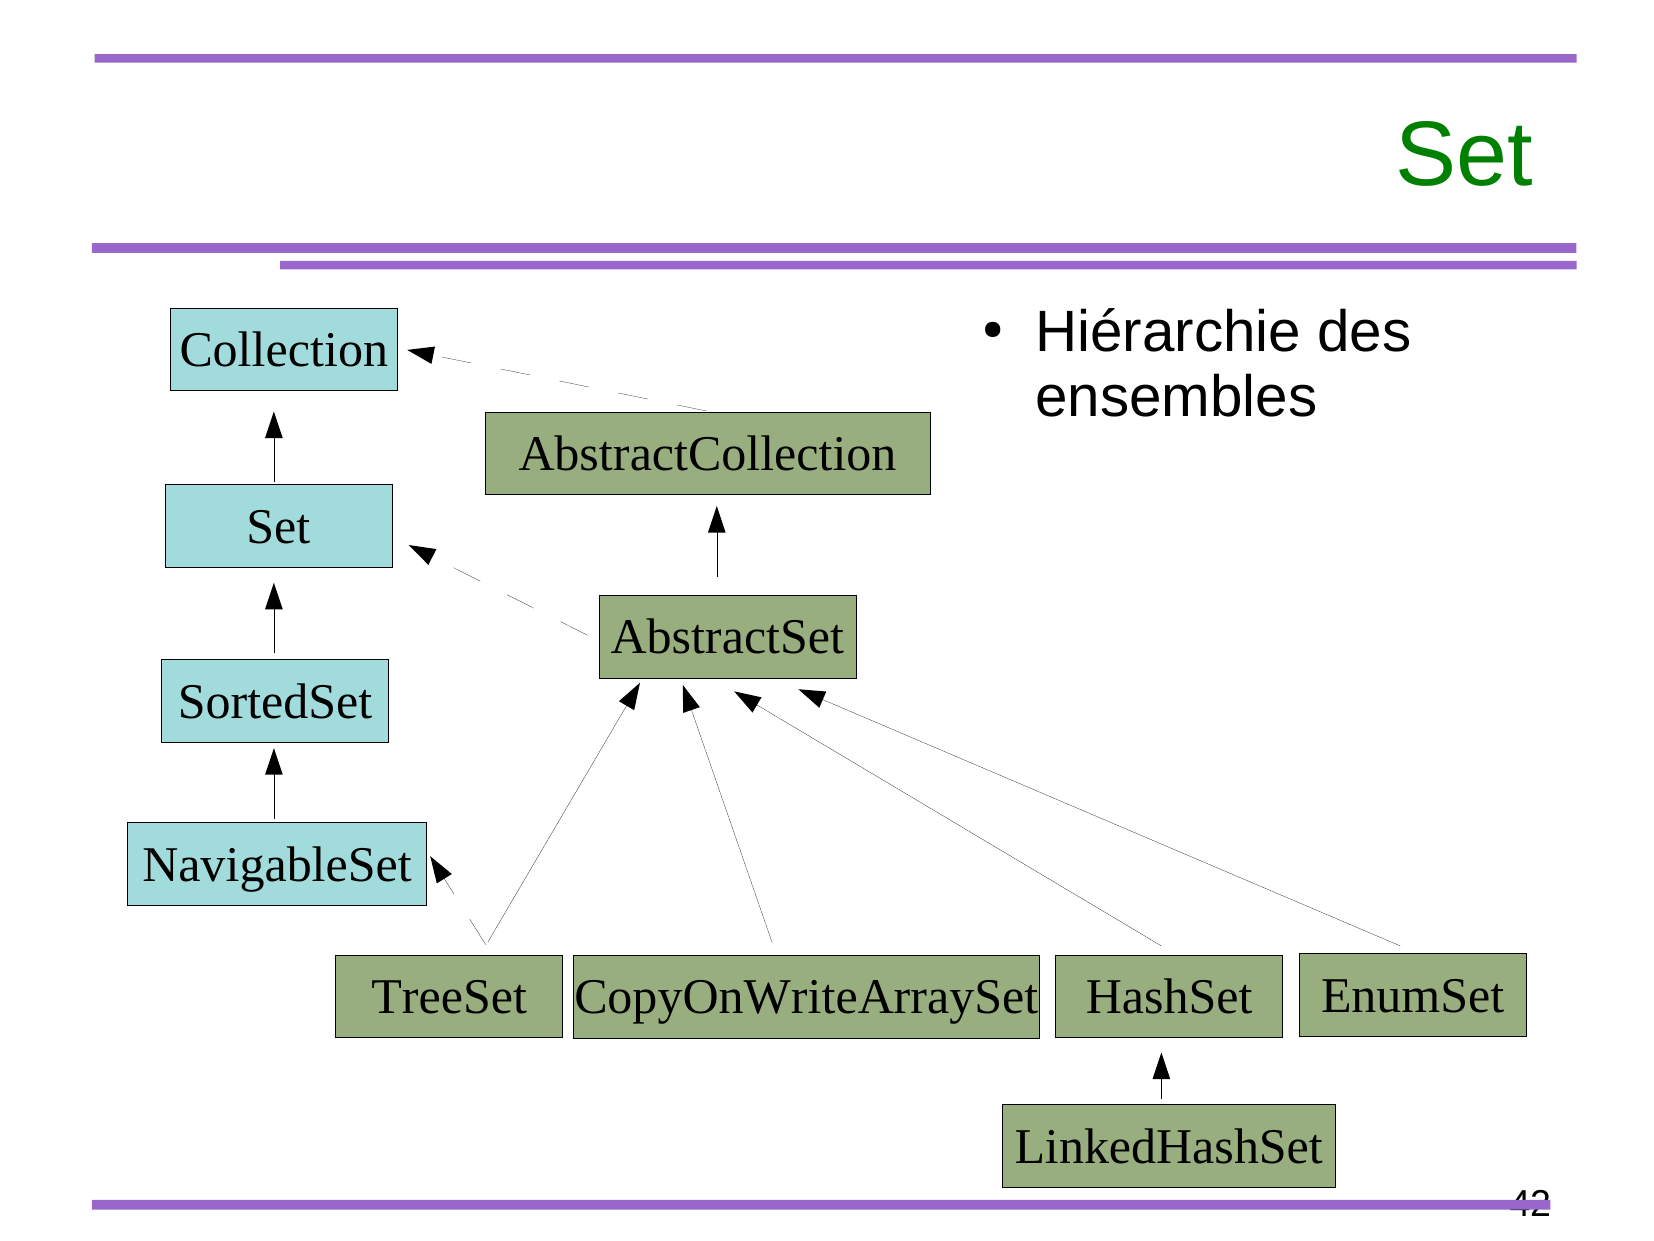

# Set
Hiérarchie des ensembles
Collection
AbstractCollection
Set
AbstractSet
SortedSet
NavigableSet
EnumSet
HashSet
TreeSet
CopyOnWriteArraySet
LinkedHashSet